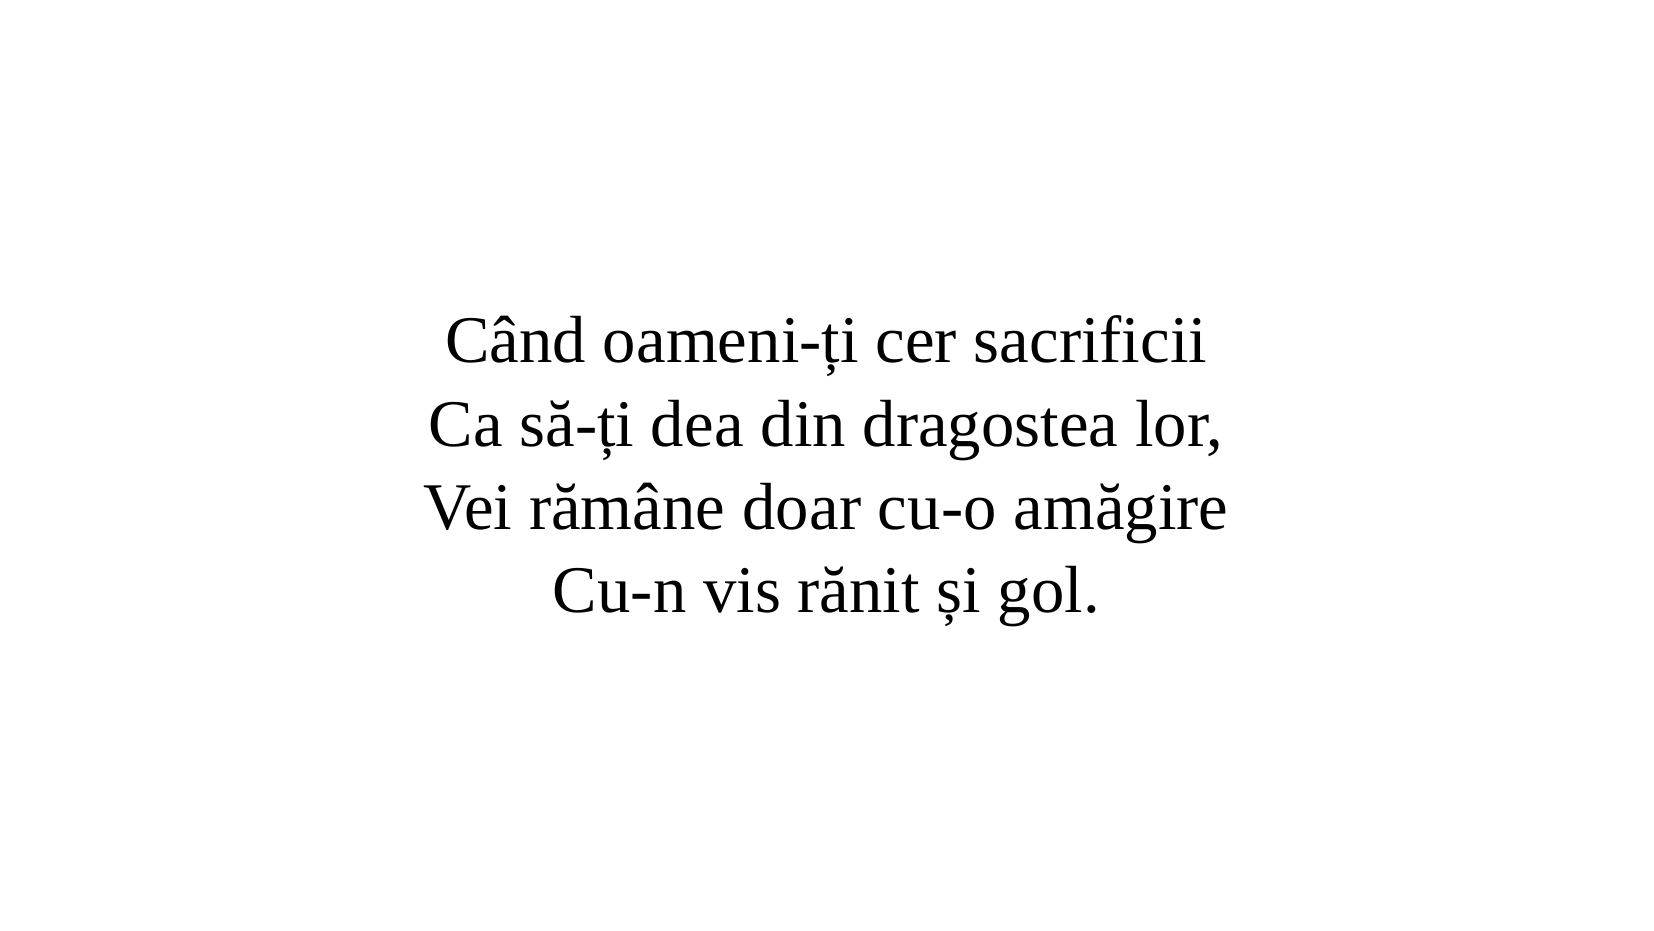

# Când oameni-ți cer sacrificii
Ca să-ți dea din dragostea lor,
Vei rămâne doar cu-o amăgire
Cu-n vis rănit și gol.